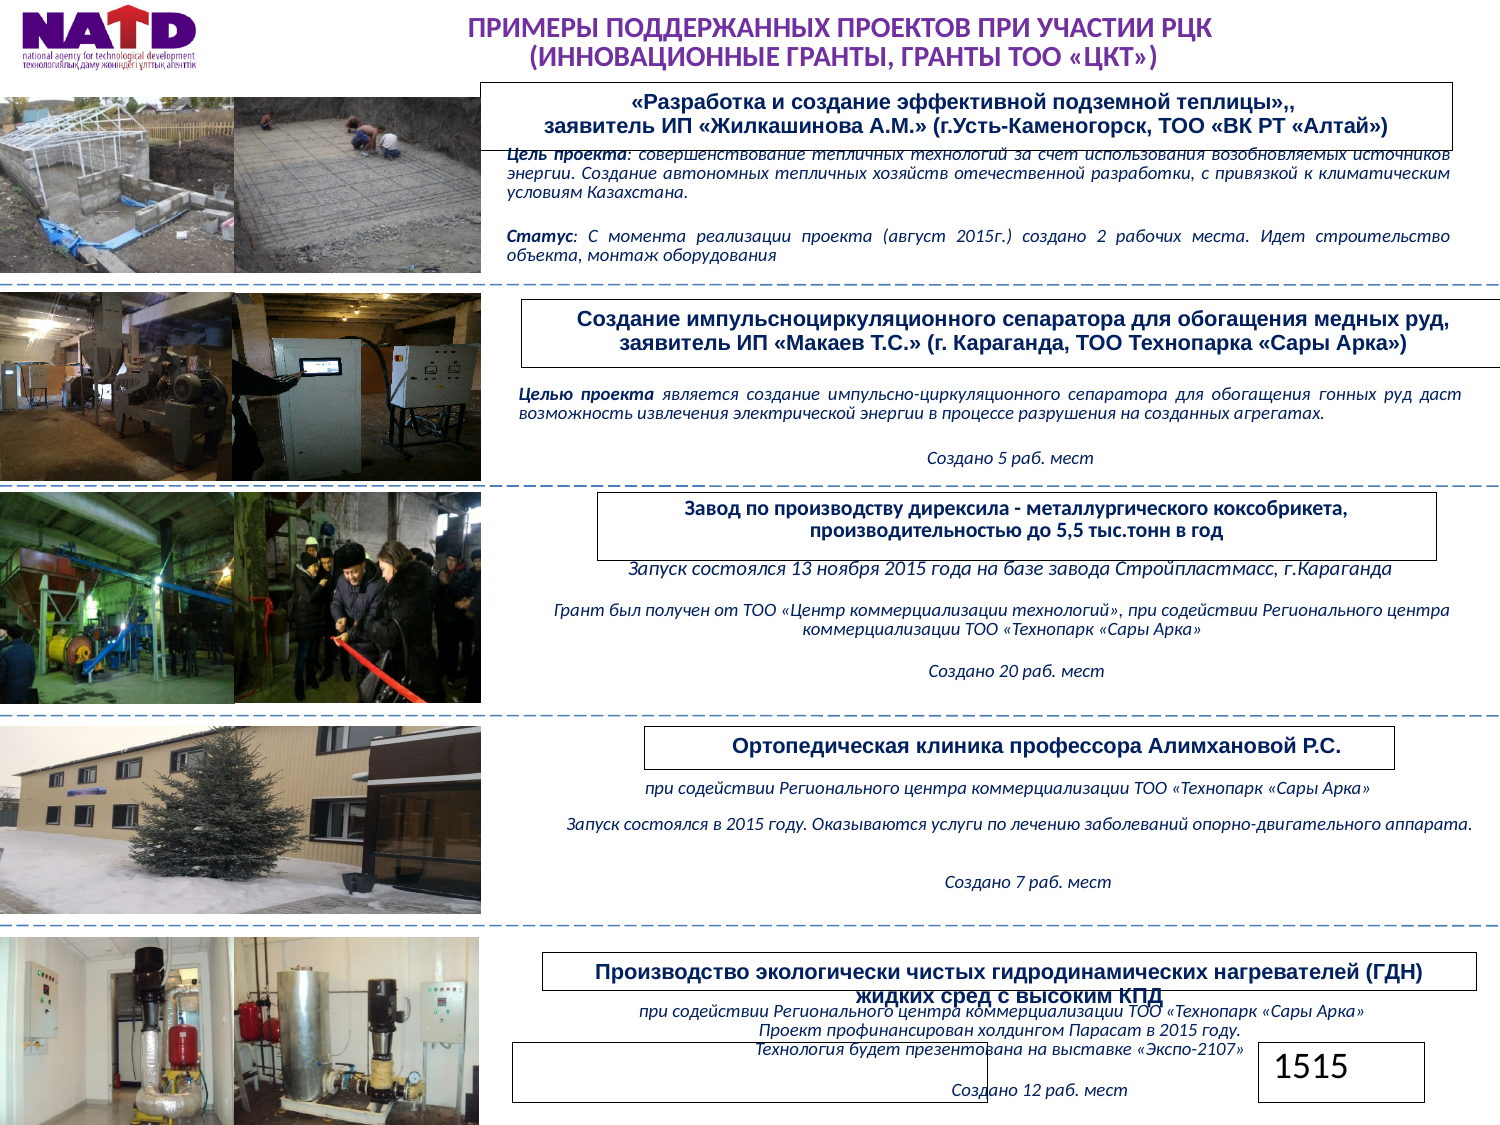

ПРИМЕРЫ ПОДДЕРЖАННЫХ ПРОЕКТОВ ПРИ УЧАСТИИ РЦК
(ИННОВАЦИОННЫЕ ГРАНТЫ, ГРАНТЫ ТОО «ЦКТ»)
«Разработка и создание эффективной подземной теплицы»,,
заявитель ИП «Жилкашинова А.М.» (г.Усть-Каменогорск, ТОО «ВК РТ «Алтай»)
Цель проекта: совершенствование тепличных технологий за счет использования возобновляемых источников энергии. Создание автономных тепличных хозяйств отечественной разработки, с привязкой к климатическим условиям Казахстана.
Статус: С момента реализации проекта (август 2015г.) создано 2 рабочих места. Идет строительство объекта, монтаж оборудования
Создание импульсноциркуляционного сепаратора для обогащения медных руд, заявитель ИП «Макаев Т.С.» (г. Караганда, ТОО Технопарка «Сары Арка»)
Целью проекта является создание импульсно-циркуляционного сепаратора для обогащения гонных руд даст возможность извлечения электрической энергии в процессе разрушения на созданных агрегатах.
Создано 5 раб. мест
Завод по производству дирексила - металлургического коксобрикета, производительностью до 5,5 тыс.тонн в год
Запуск состоялся 13 ноября 2015 года на базе завода Стройпластмасс, г.Караганда
Грант был получен от ТОО «Центр коммерциализации технологий», при содействии Регионального центра коммерциализации ТОО «Технопарк «Сары Арка»
Создано 20 раб. мест
 Ортопедическая клиника профессора Алимхановой Р.С.
при содействии Регионального центра коммерциализации ТОО «Технопарк «Сары Арка»
Запуск состоялся в 2015 году. Оказываются услуги по лечению заболеваний опорно-двигательного аппарата.
Создано 7 раб. мест
Производство экологически чистых гидродинамических нагревателей (ГДН) жидких сред с высоким КПД
при содействии Регионального центра коммерциализации ТОО «Технопарк «Сары Арка»
Проект профинансирован холдингом Парасат в 2015 году.
Технология будет презентована на выставке «Экспо-2107»

Создано 12 раб. мест